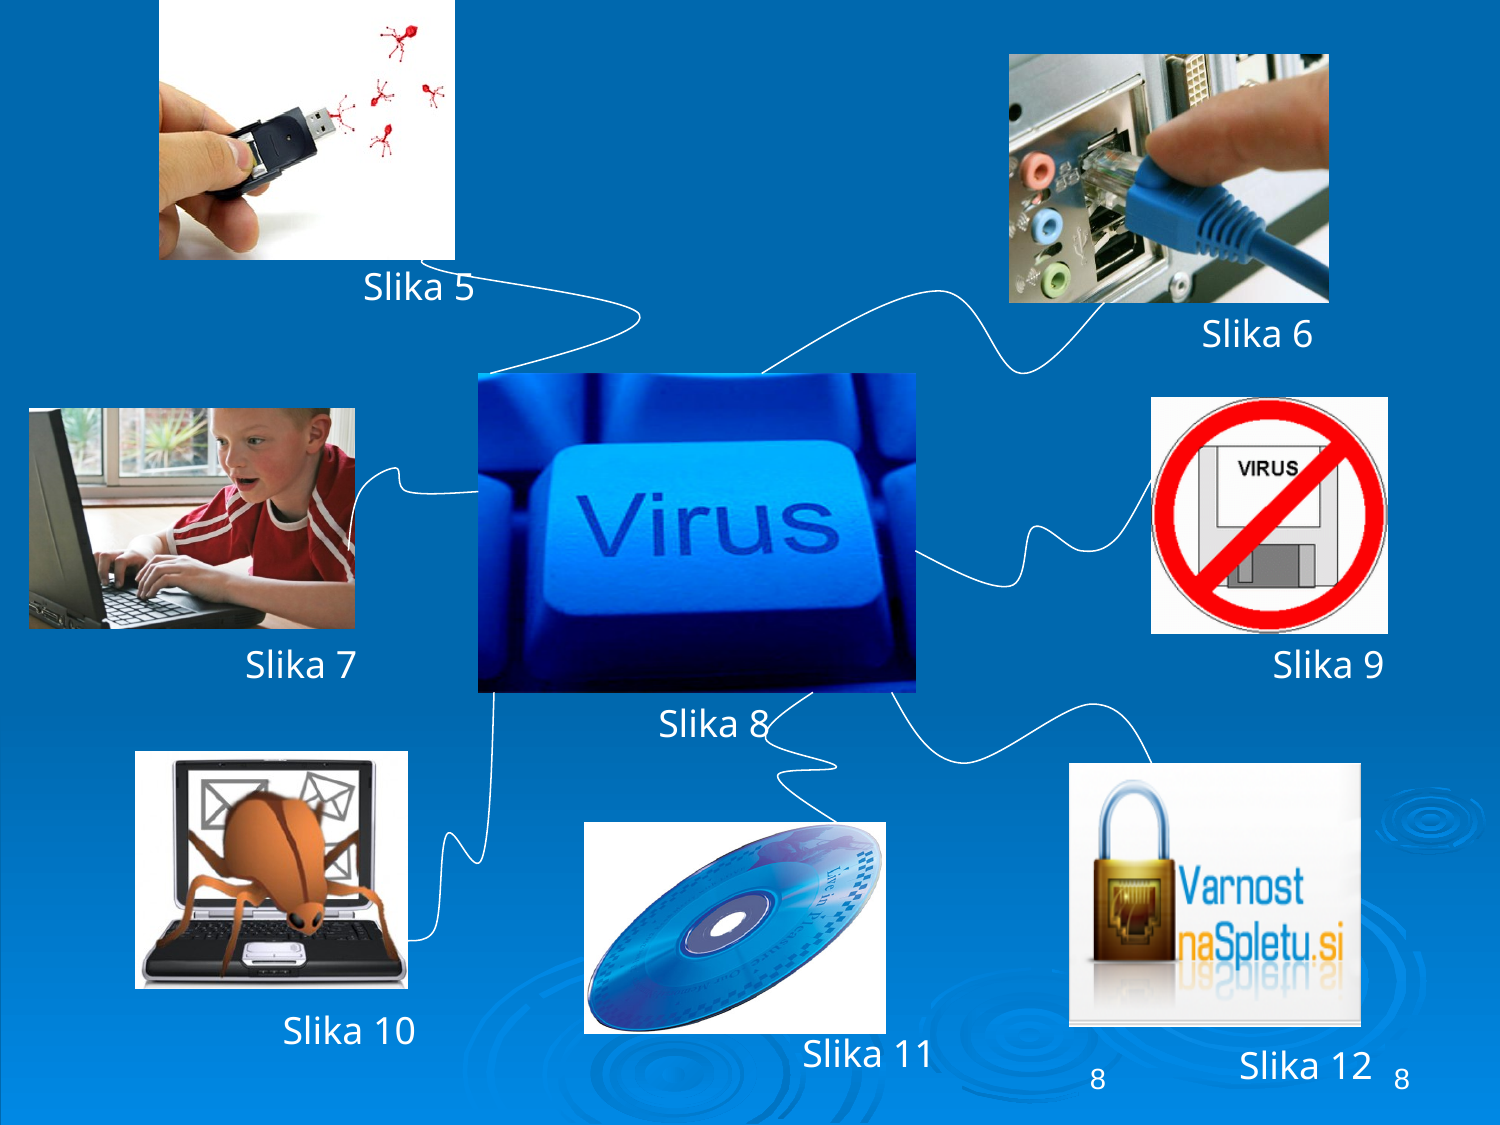

Slika 5
Slika 6
Slika 7
Slika 9
Slika 8
Slika 10
Slika 11
Slika 12